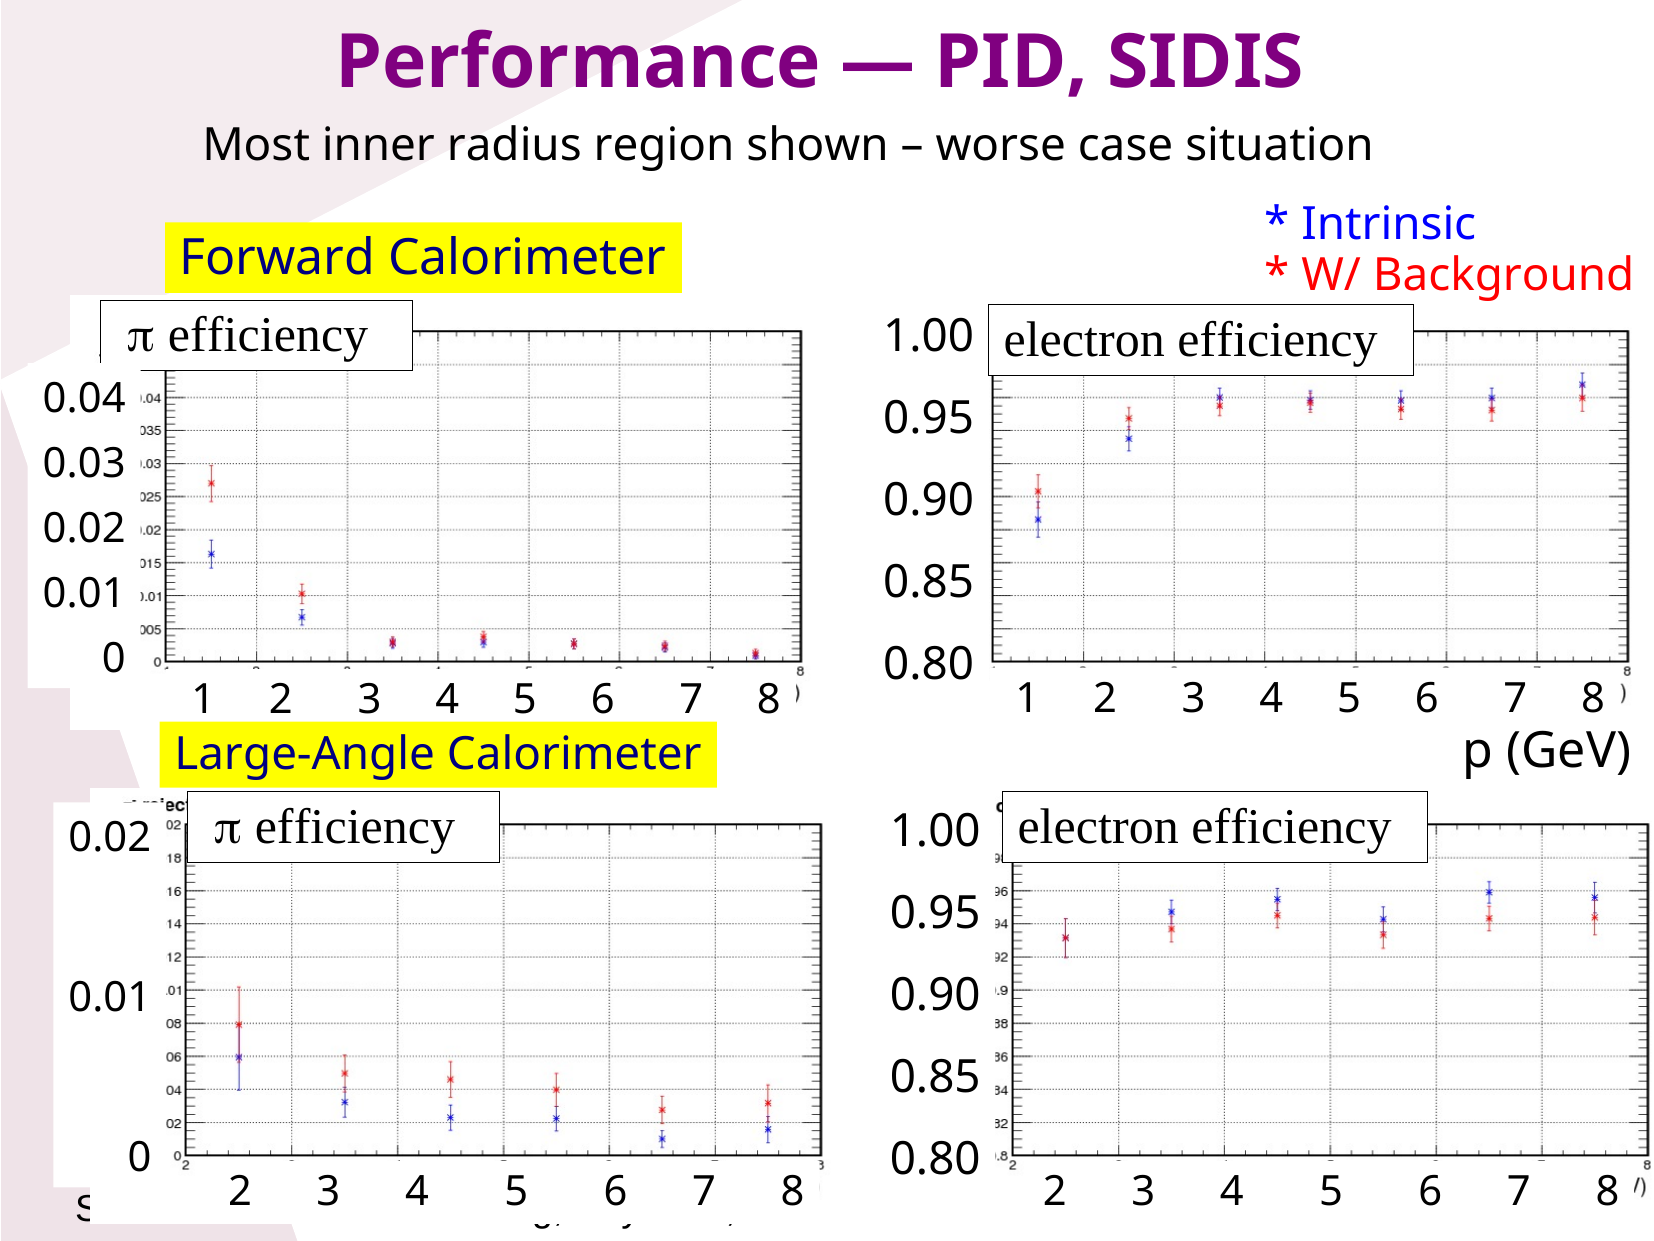

# Performance ― PID, SIDIS
Most inner radius region shown – worse case situation
* Intrinsic
* W/ Background
Forward Calorimeter
1.00
0.95
0.90
0.85
0.80
 p efficiency
electron efficiency
0.04
0.03
0.02
0.01
0
 1 2 3 4 5 6 7 8
 1 2 3 4 5 6 7 8
p (GeV)
Large-Angle Calorimeter
 p efficiency
electron efficiency
1.00
0.95
0.90
0.85
0.80
0.02
0.01
0
2 3 4 5 6 7 8
2 3 4 5 6 7 8
25